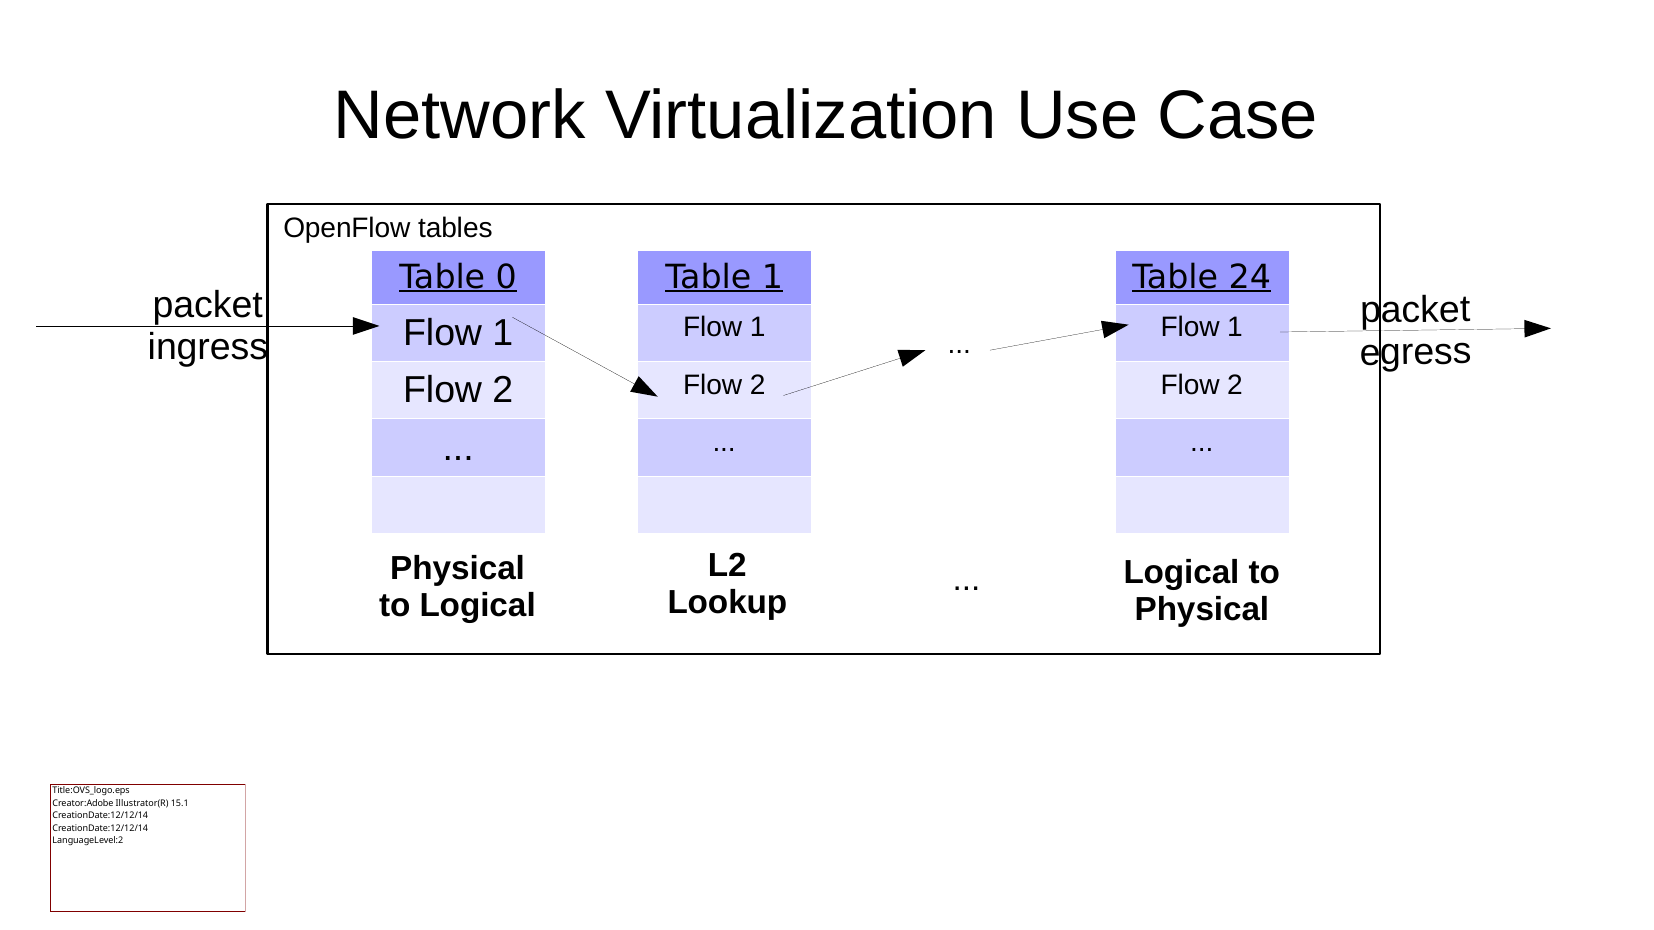

# Network Virtualization Use Case
OpenFlow tables
| Table 0 |
| --- |
| Flow 1 |
| Flow 2 |
| ... |
| |
| Table 1 |
| --- |
| Flow 1 |
| Flow 2 |
| ... |
| |
| Table 24 |
| --- |
| Flow 1 |
| Flow 2 |
| ... |
| |
...
packet
ingress
packet
egress
L2 Lookup
Physical to Logical
Logical to Physical
...